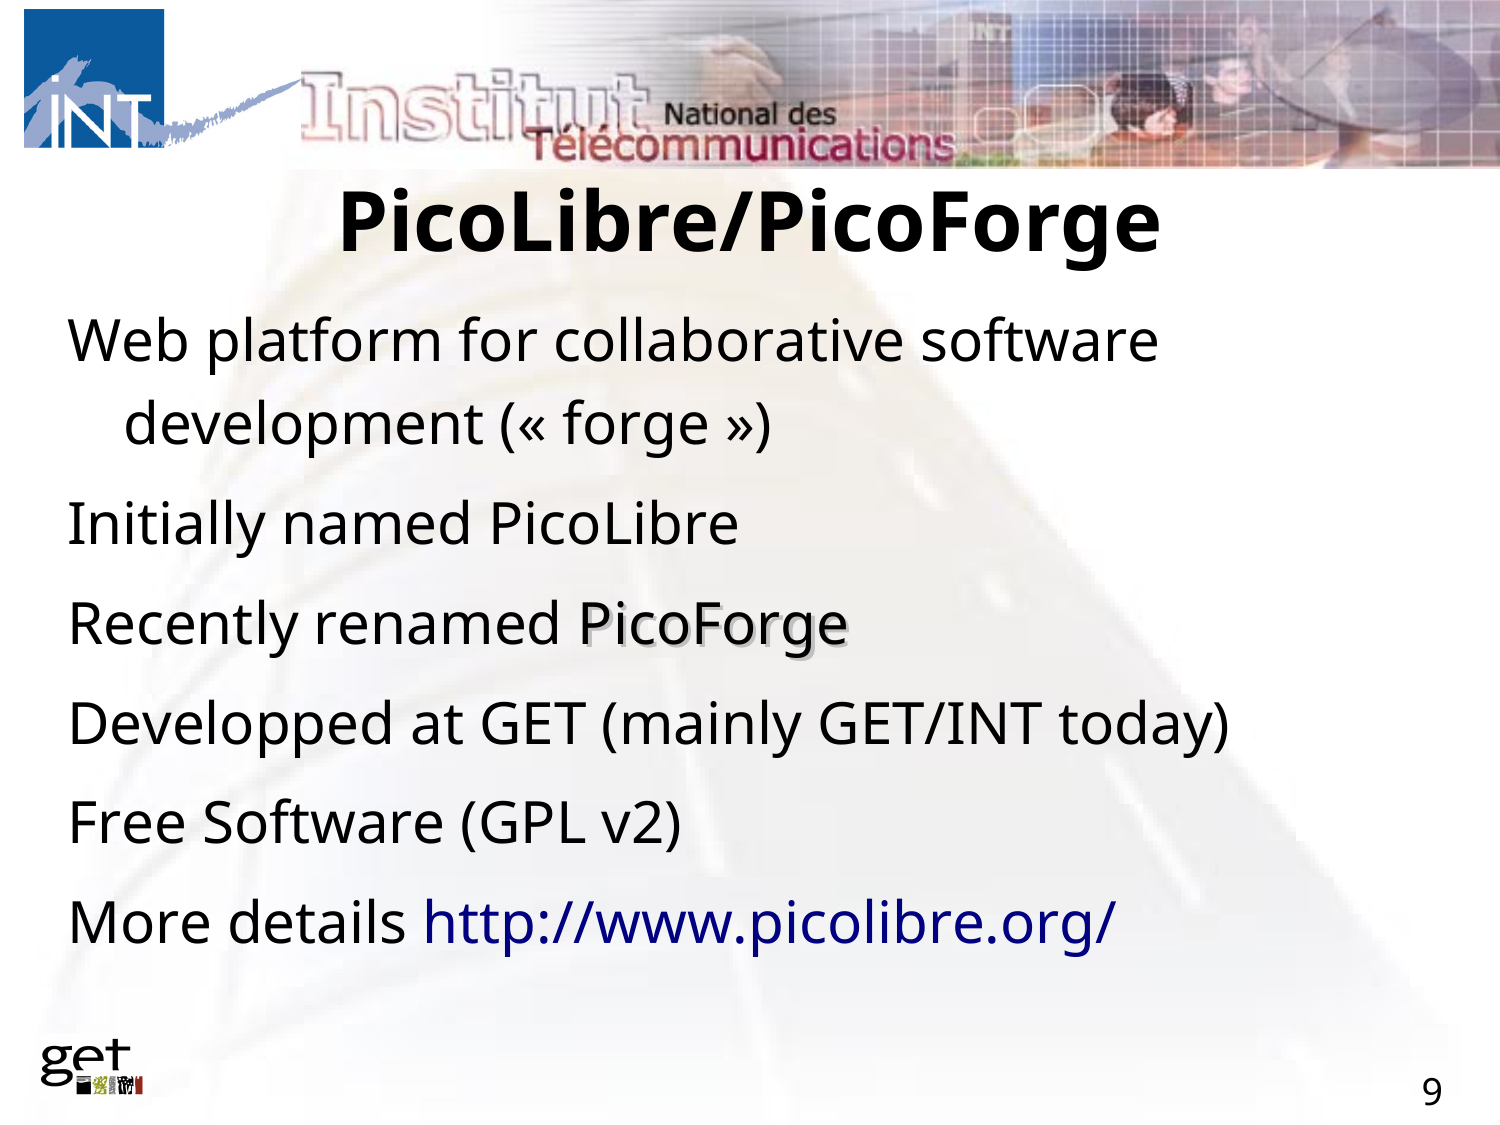

# PicoLibre/PicoForge
Web platform for collaborative software development (« forge »)
Initially named PicoLibre
Recently renamed PicoForge
Developped at GET (mainly GET/INT today)
Free Software (GPL v2)
More details http://www.picolibre.org/